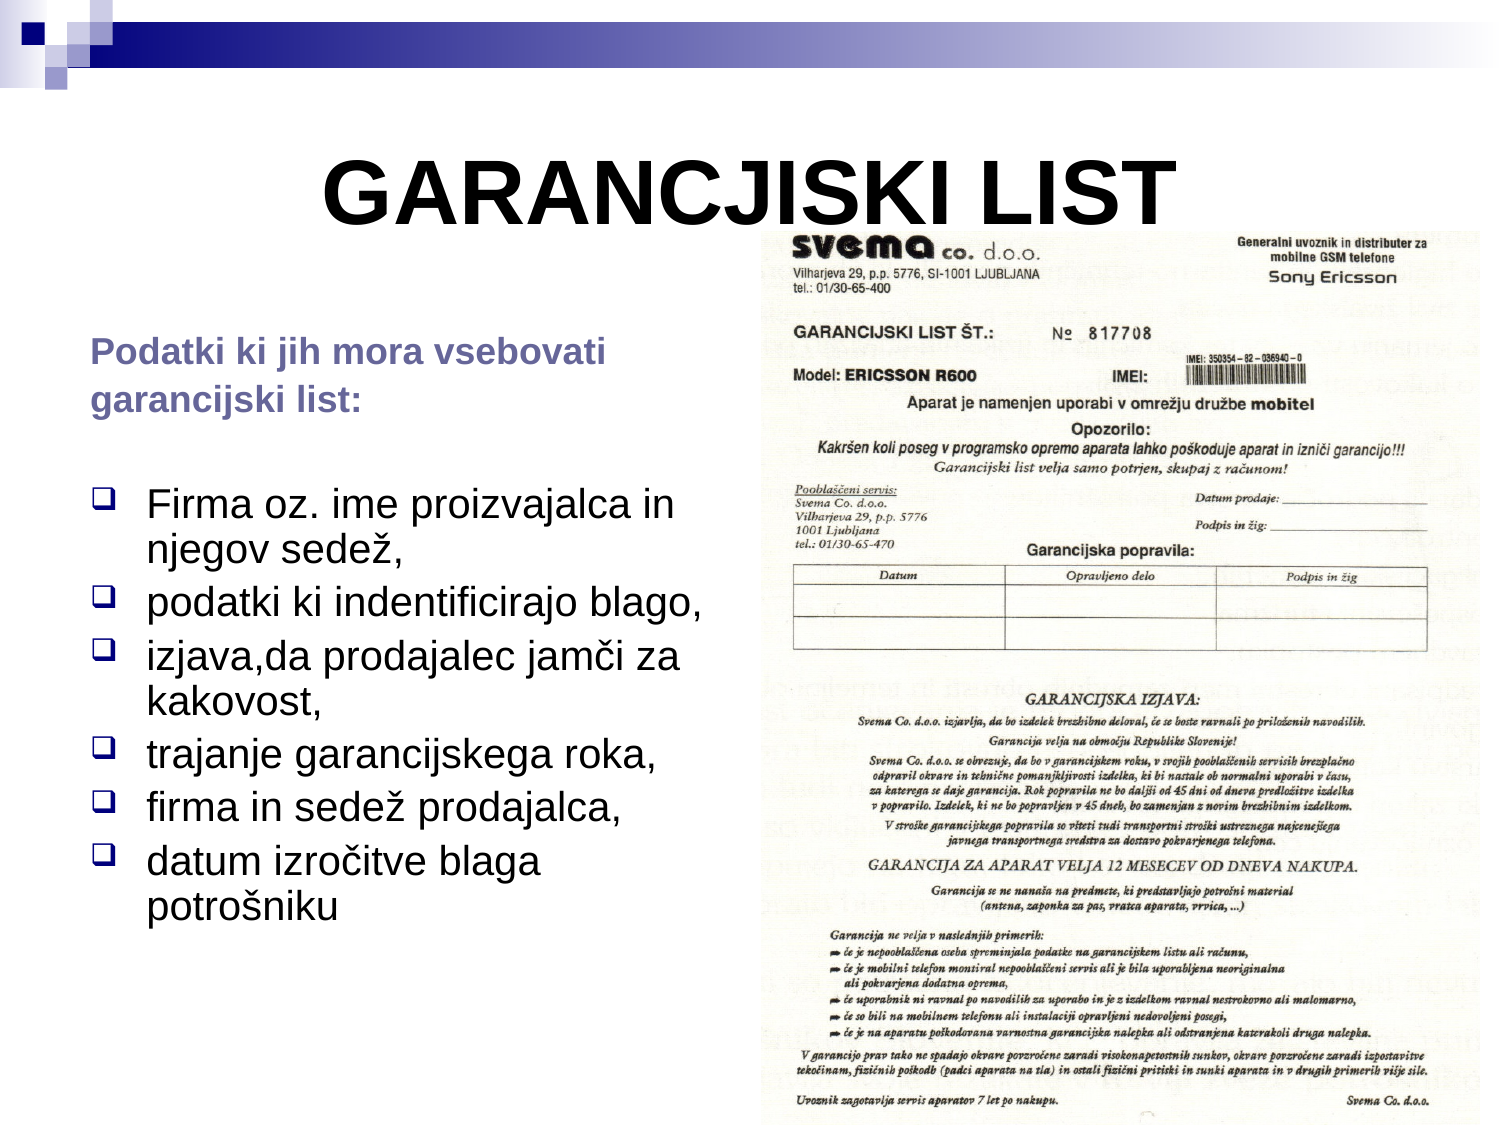

# GARANCJISKI LIST
Podatki ki jih mora vsebovati
garancijski list:
Firma oz. ime proizvajalca in njegov sedež,
podatki ki indentificirajo blago,
izjava,da prodajalec jamči za kakovost,
trajanje garancijskega roka,
firma in sedež prodajalca,
datum izročitve blaga potrošniku